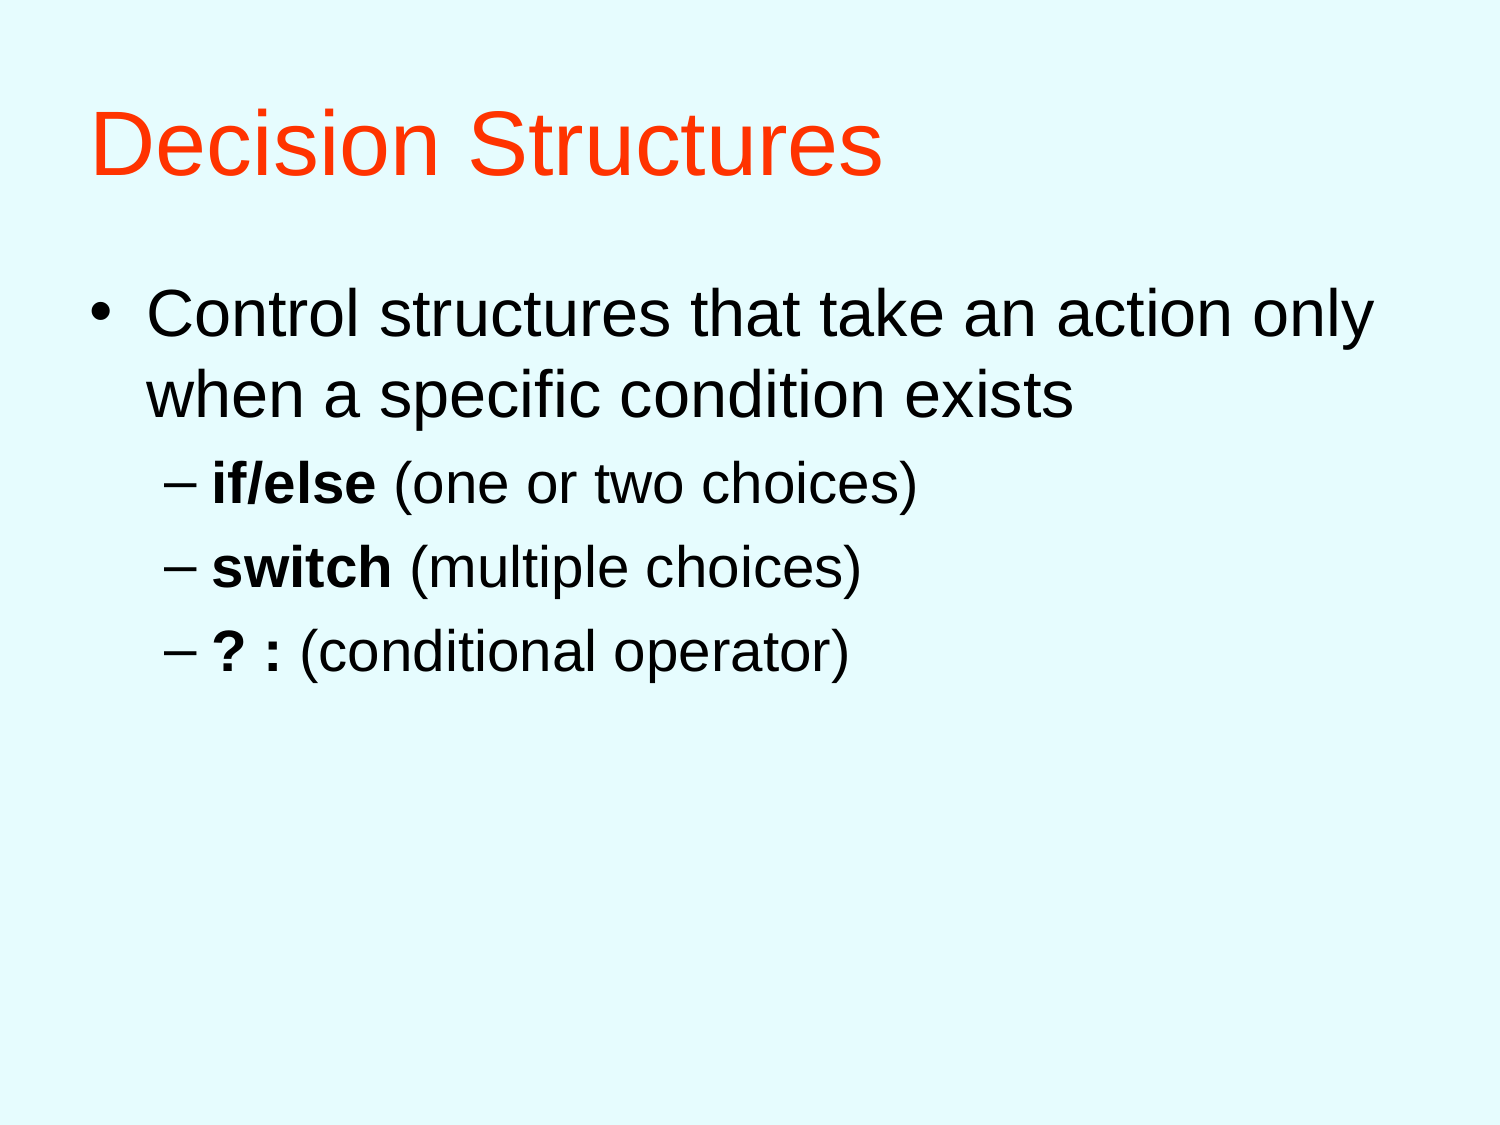

# Decision Structures
Control structures that take an action only when a specific condition exists
if/else (one or two choices)
switch (multiple choices)
? : (conditional operator)